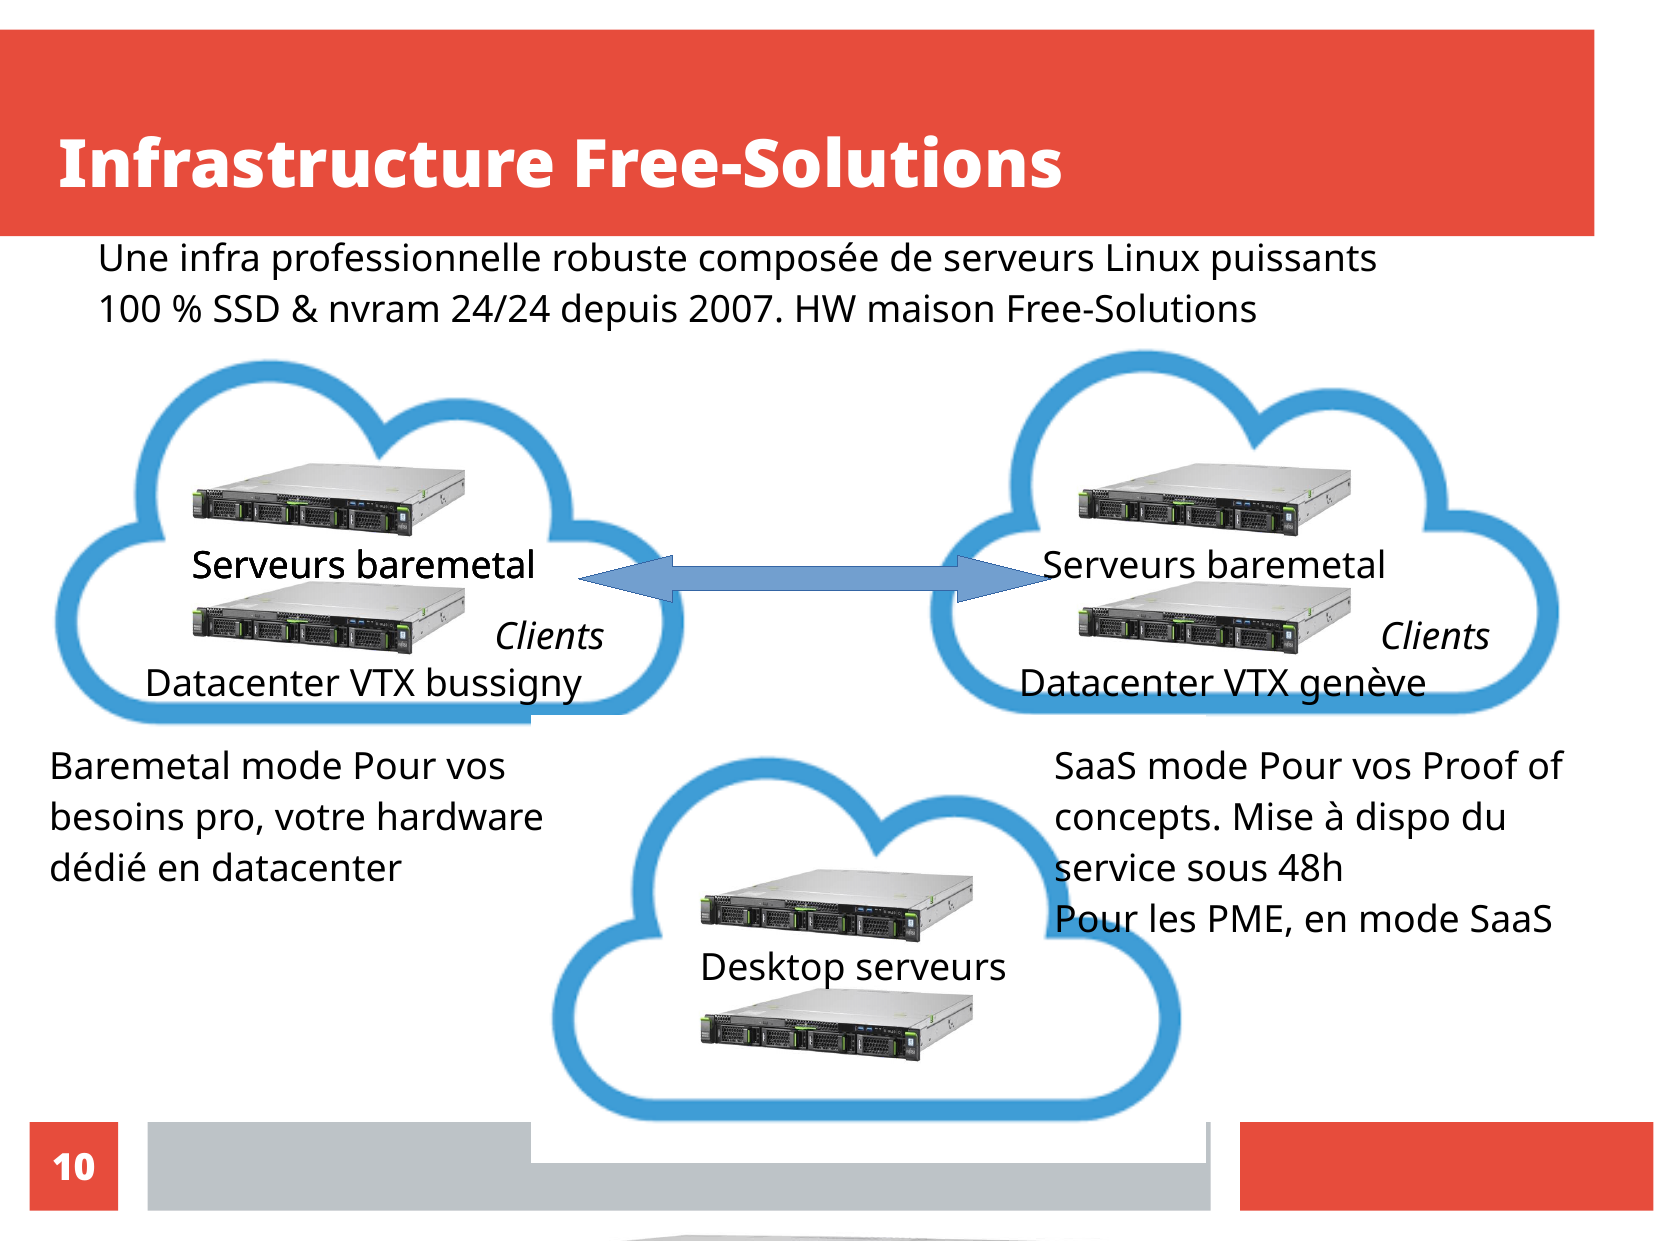

# Infrastructure Free-Solutions
Une infra professionnelle robuste composée de serveurs Linux puissants 100 % SSD & nvram 24/24 depuis 2007. HW maison Free-Solutions
Serveurs baremetal
Serveurs baremetal
Serveurs baremetal
Serveurs baremetal
Clients
Clients
Datacenter VTX bussigny
Datacenter VTX genève
Baremetal mode Pour vos besoins pro, votre hardware dédié en datacenter
SaaS mode Pour vos Proof of concepts. Mise à dispo du service sous 48h
Pour les PME, en mode SaaS
Desktop serveurs
10